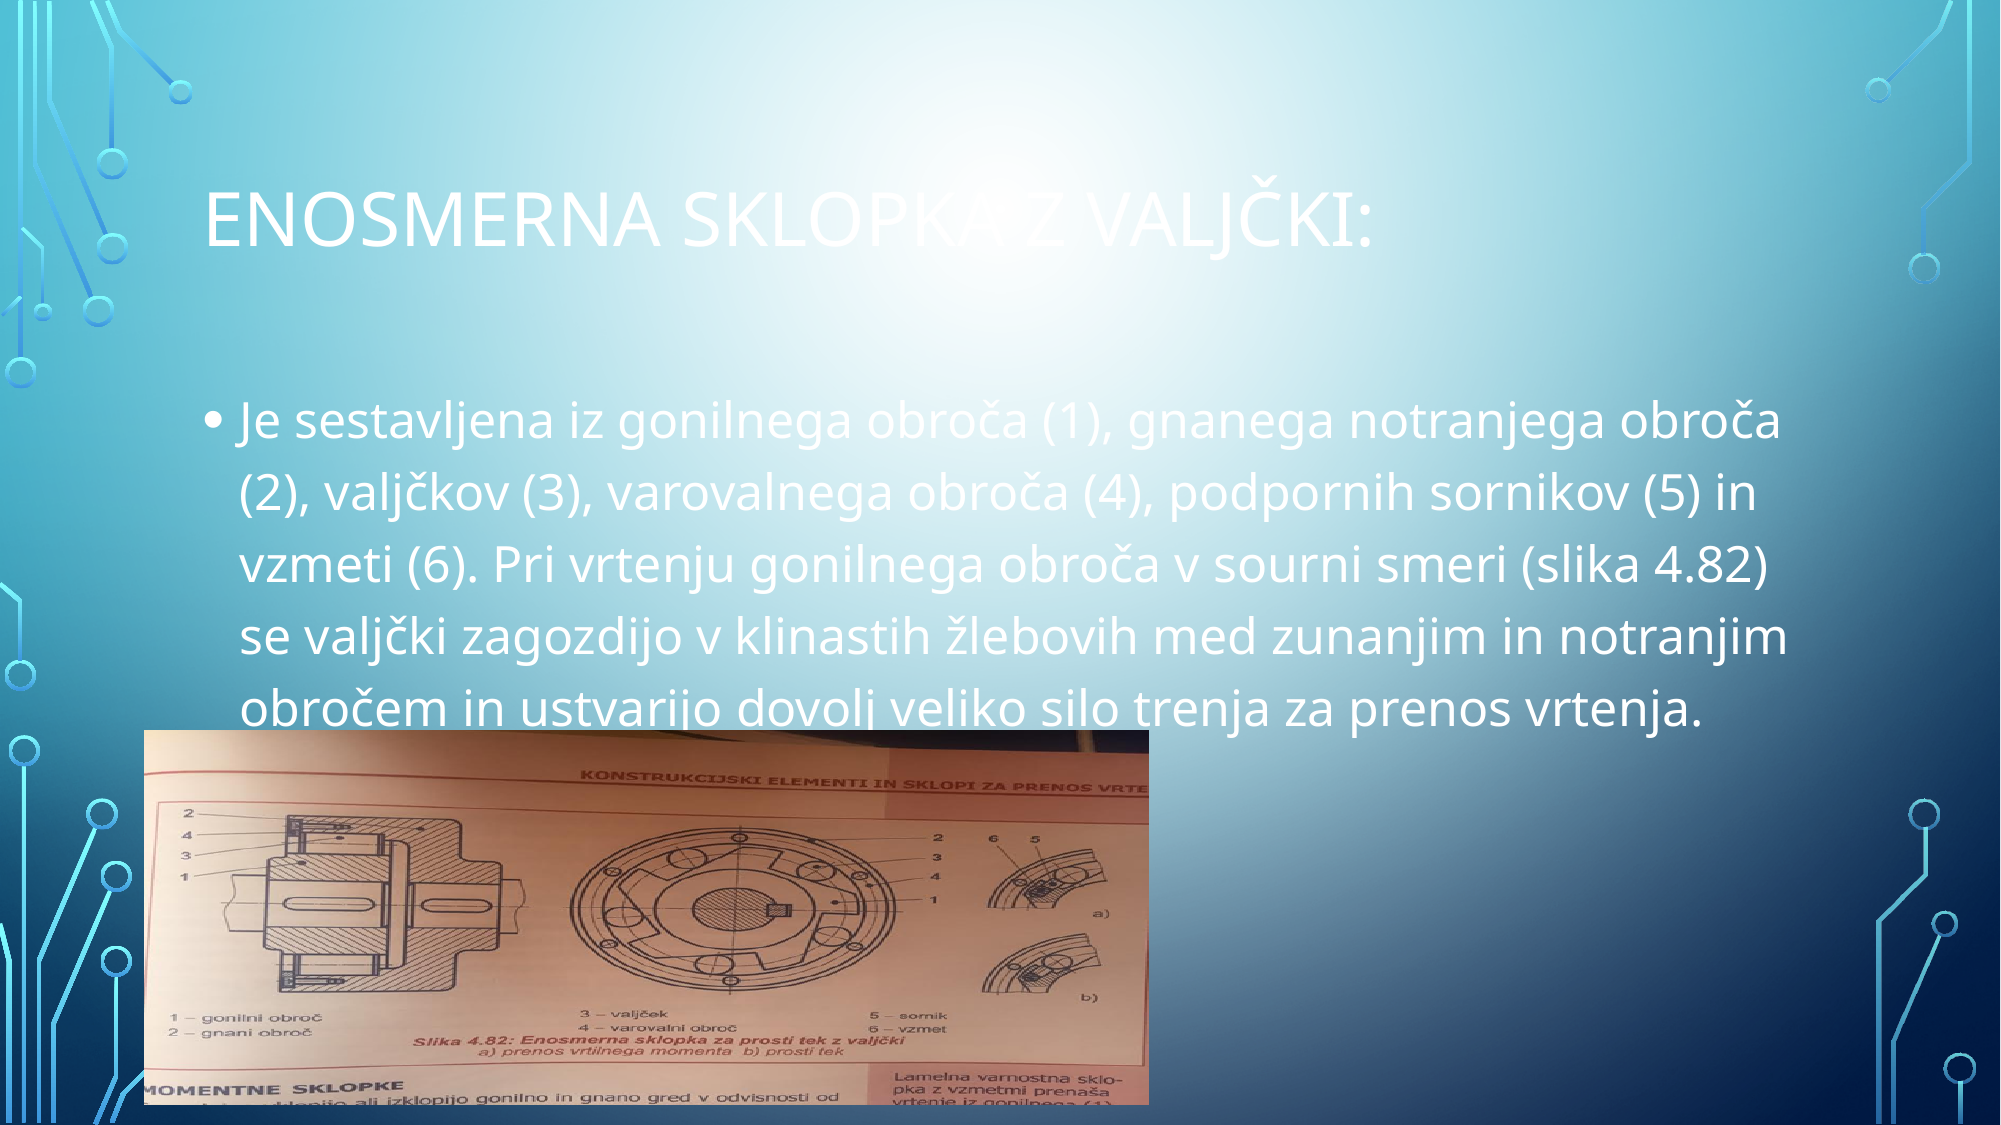

# Enosmerna sklopka z valjčki:
Je sestavljena iz gonilnega obroča (1), gnanega notranjega obroča (2), valjčkov (3), varovalnega obroča (4), podpornih sornikov (5) in vzmeti (6). Pri vrtenju gonilnega obroča v sourni smeri (slika 4.82) se valjčki zagozdijo v klinastih žlebovih med zunanjim in notranjim obročem in ustvarijo dovolj veliko silo trenja za prenos vrtenja.